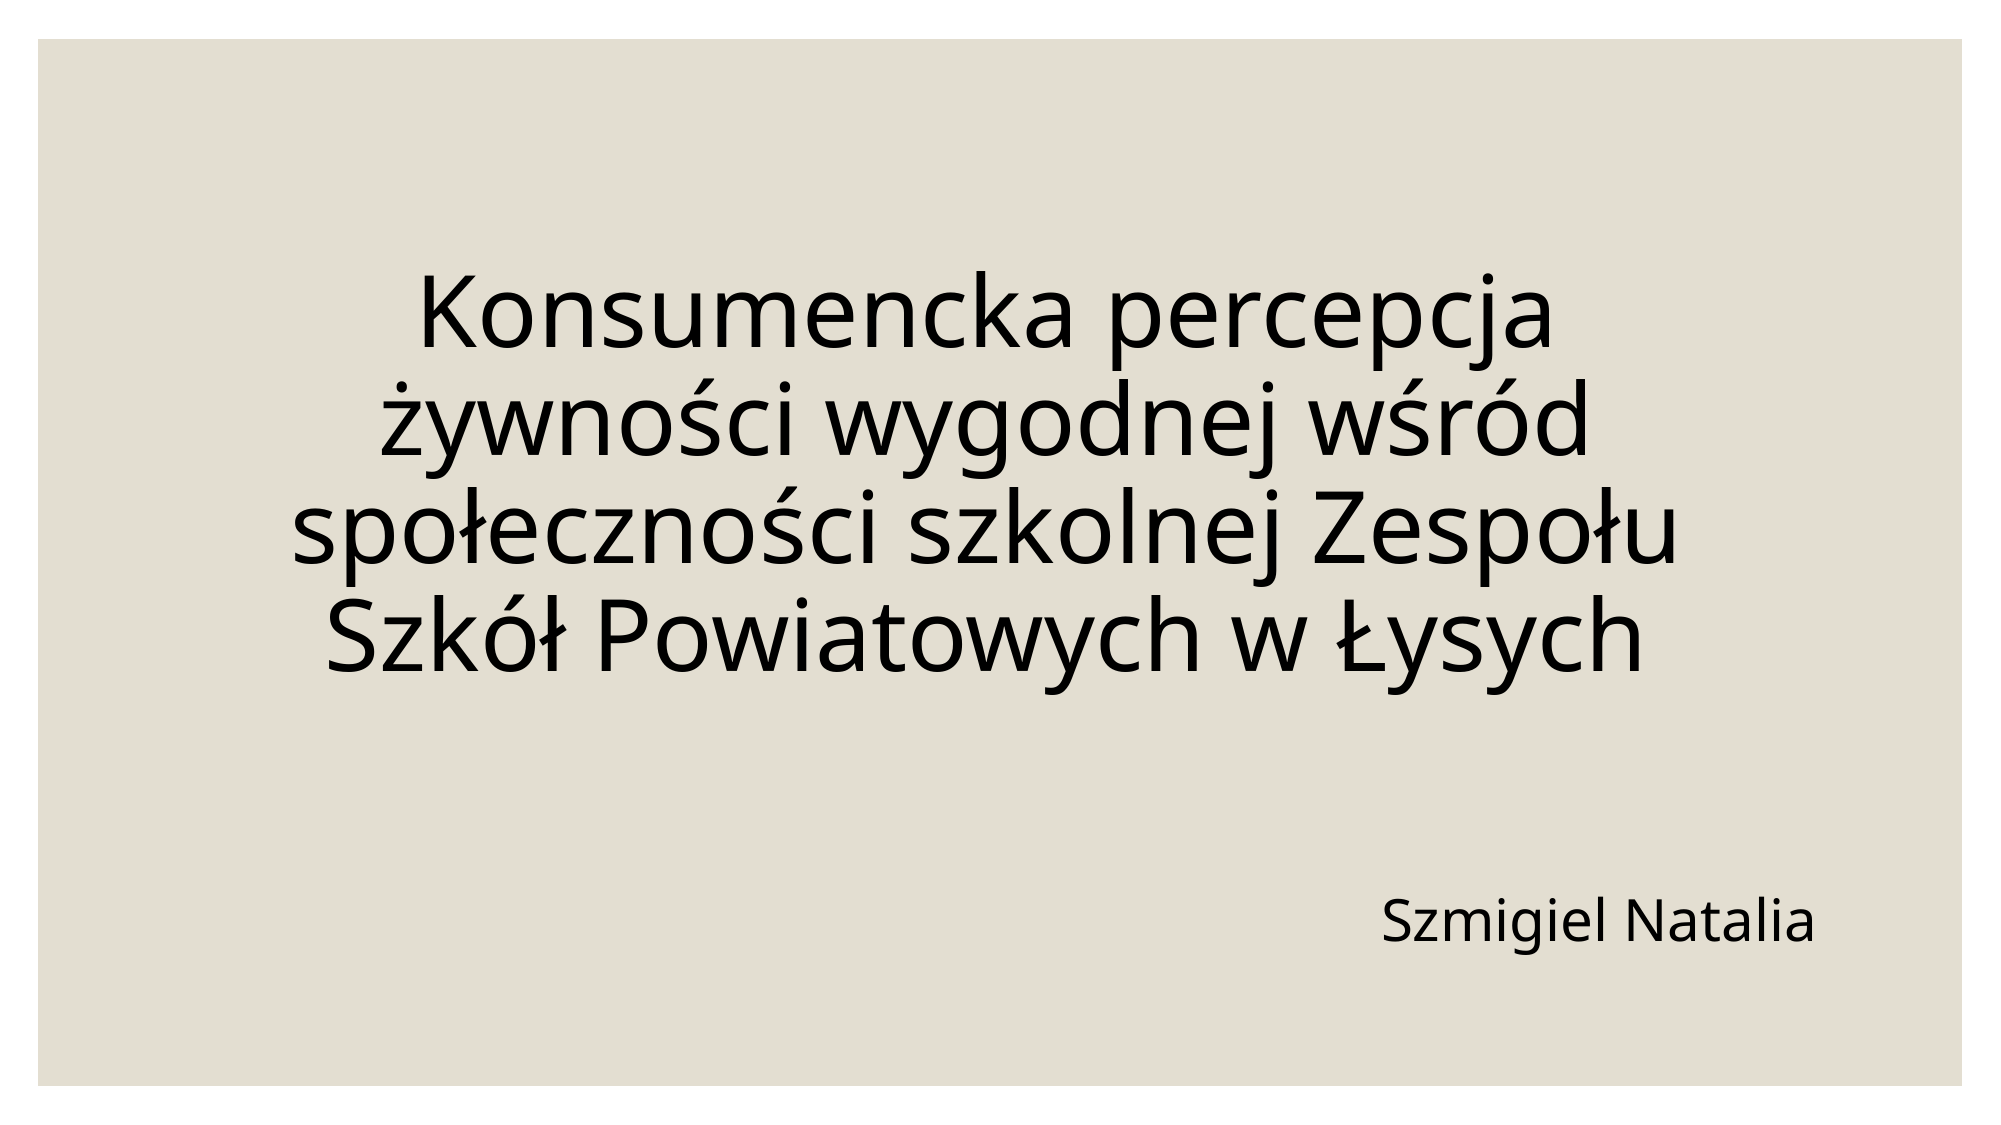

# Konsumencka percepcja żywności wygodnej wśród społeczności szkolnej Zespołu Szkół Powiatowych w Łysych
Szmigiel Natalia